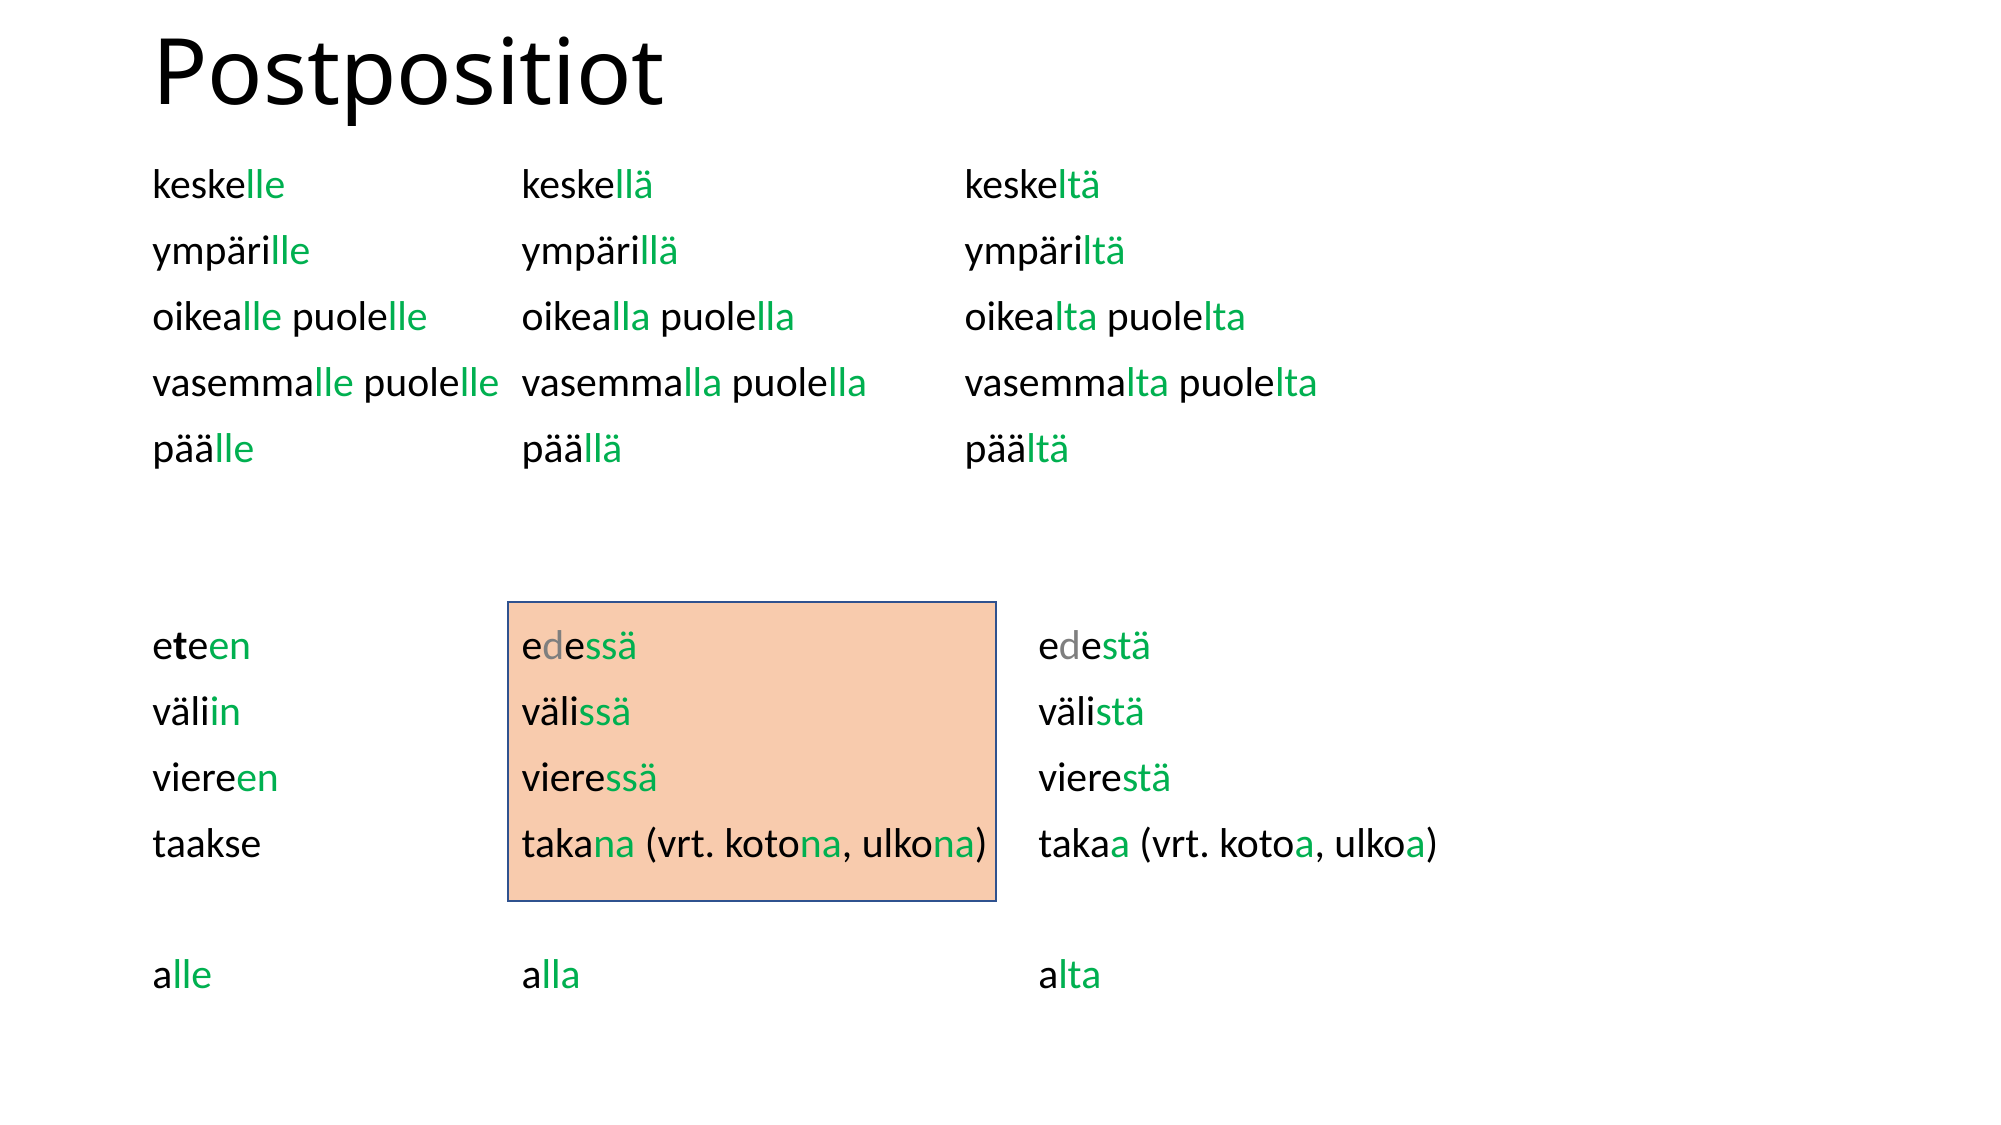

# Postpositiot
keskelle				keskellä					keskeltä
ympärille			ympärillä				ympäriltä
oikealle puolelle		oikealla puolella			oikealta puolelta
vasemmalle puolelle	vasemmalla puolella		vasemmalta puolelta
päälle				päällä					päältä
eteen				edessä						edestä
väliin				välissä						välistä
viereen				vieressä						vierestä
taakse				takana (vrt. kotona, ulkona)	takaa (vrt. kotoa, ulkoa)
alle					alla							alta